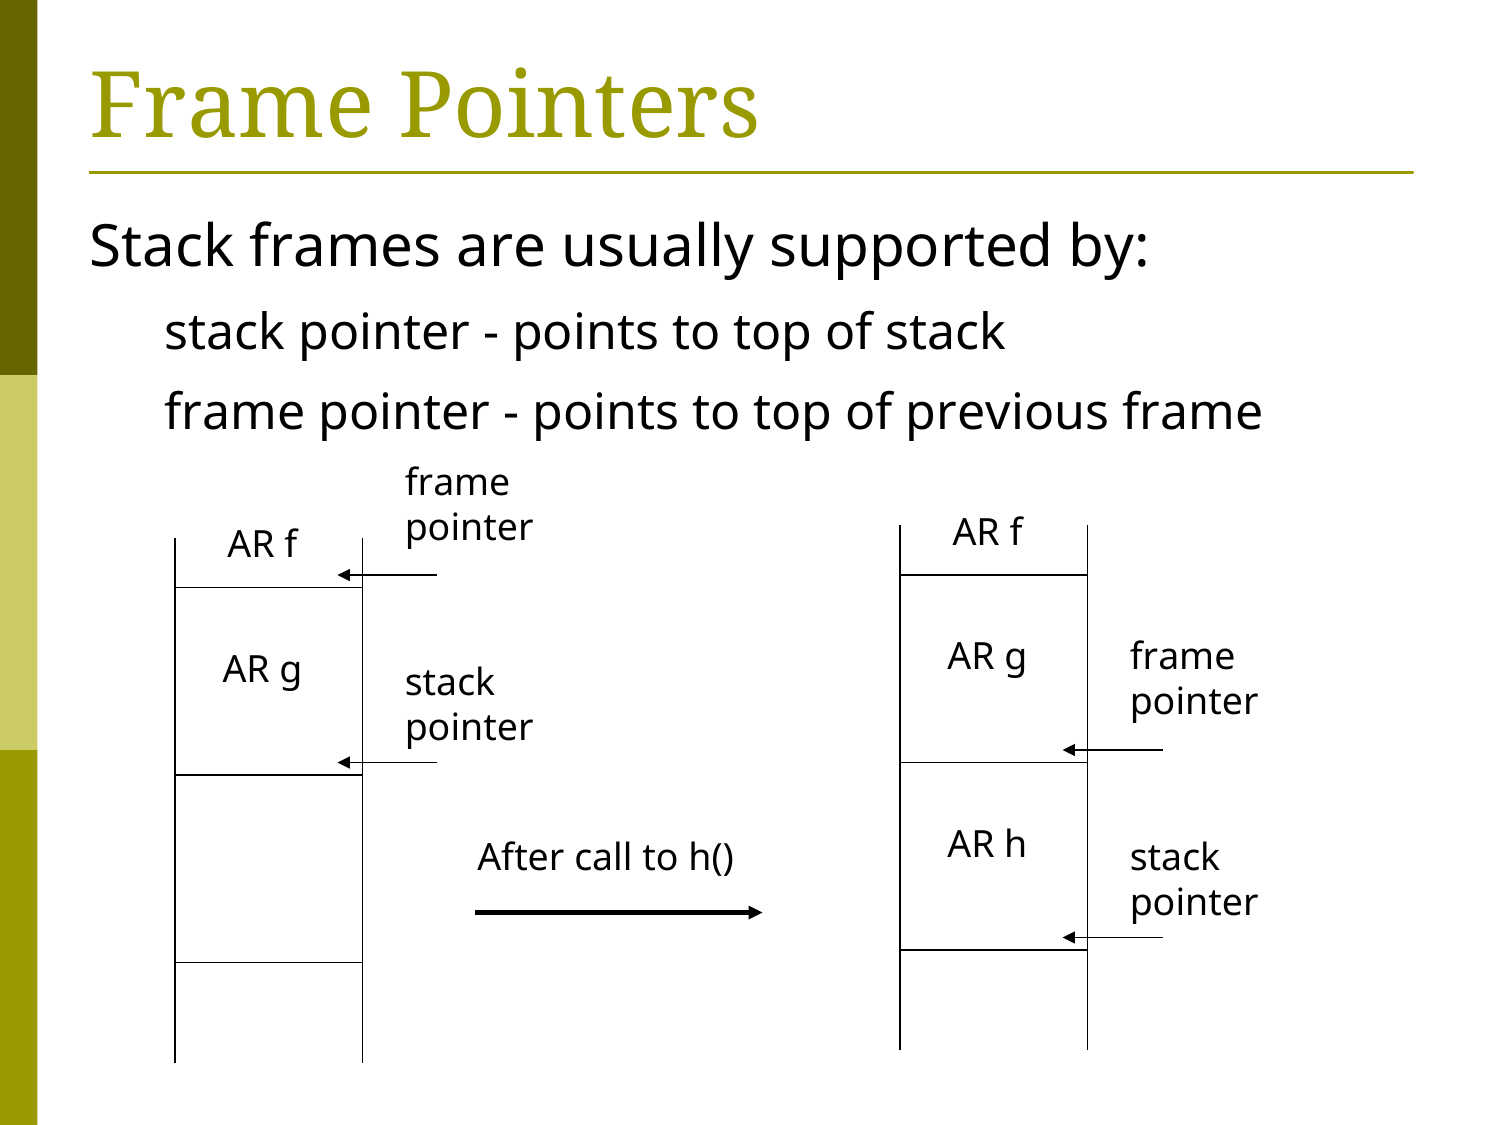

# Frame Pointers
Stack frames are usually supported by:
stack pointer - points to top of stack
frame pointer - points to top of previous frame
frame
pointer
AR f
AR f
AR g
frame
pointer
AR g
stack
pointer
AR h
After call to h()
stack
pointer